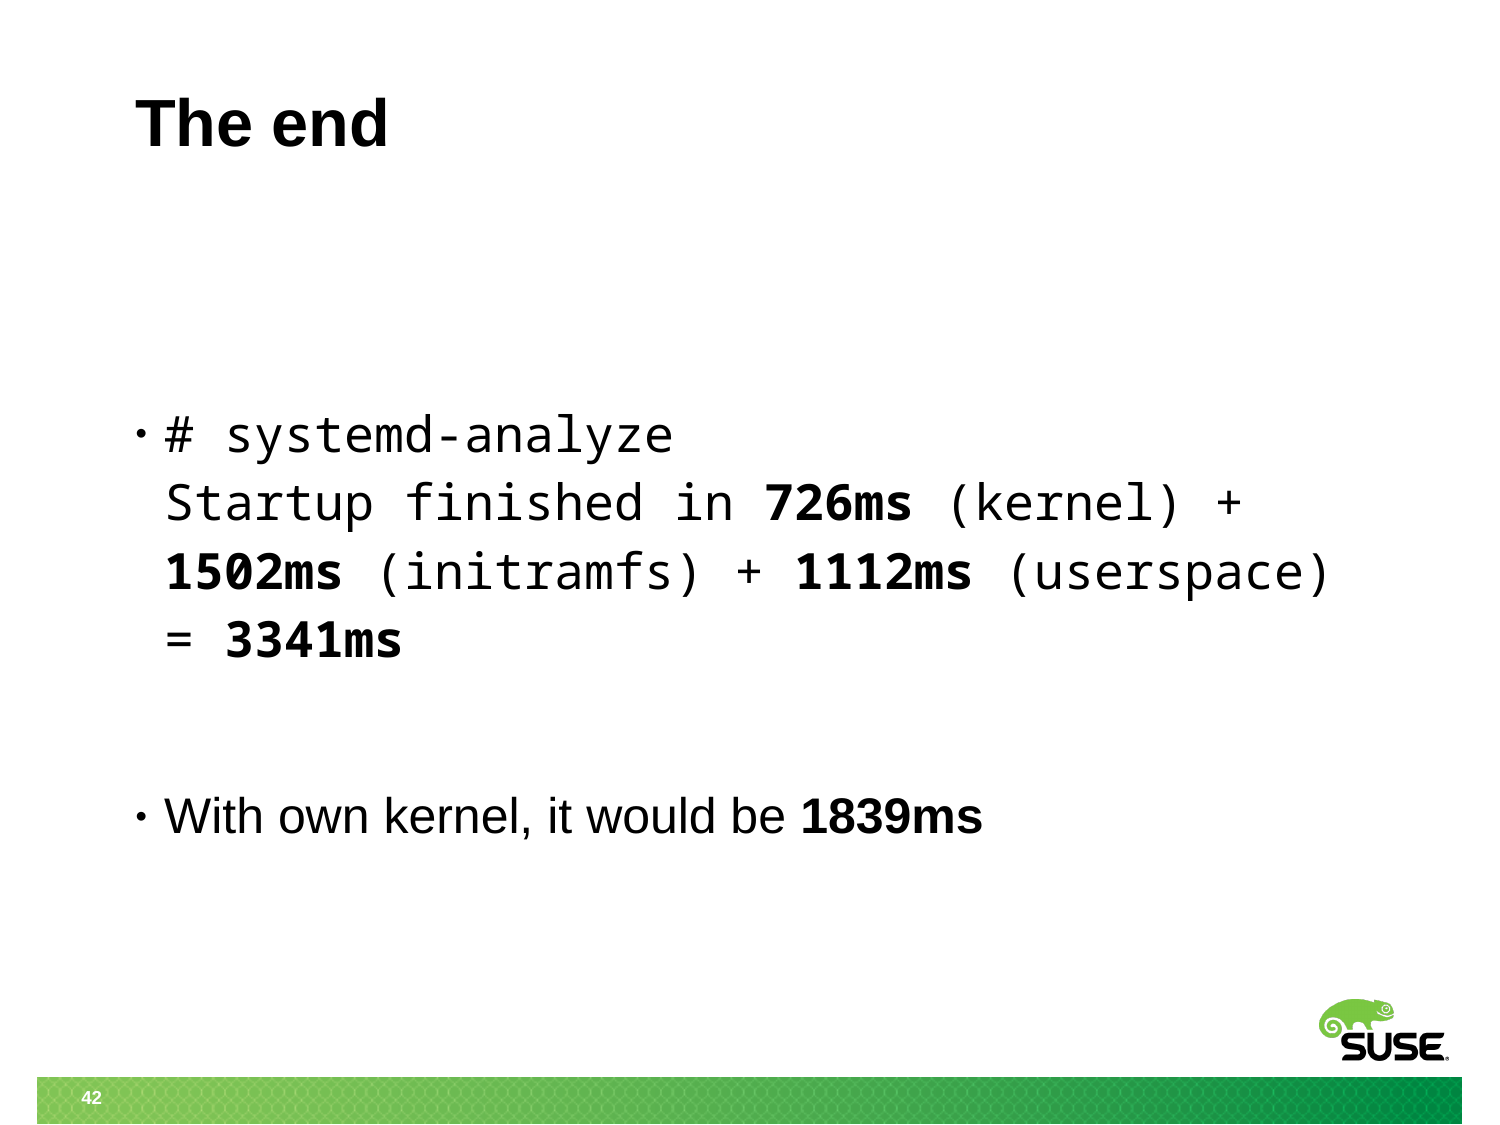

# The end
# systemd-analyze Startup finished in 726ms (kernel) + 1502ms (initramfs) + 1112ms (userspace) = 3341ms
With own kernel, it would be 1839ms